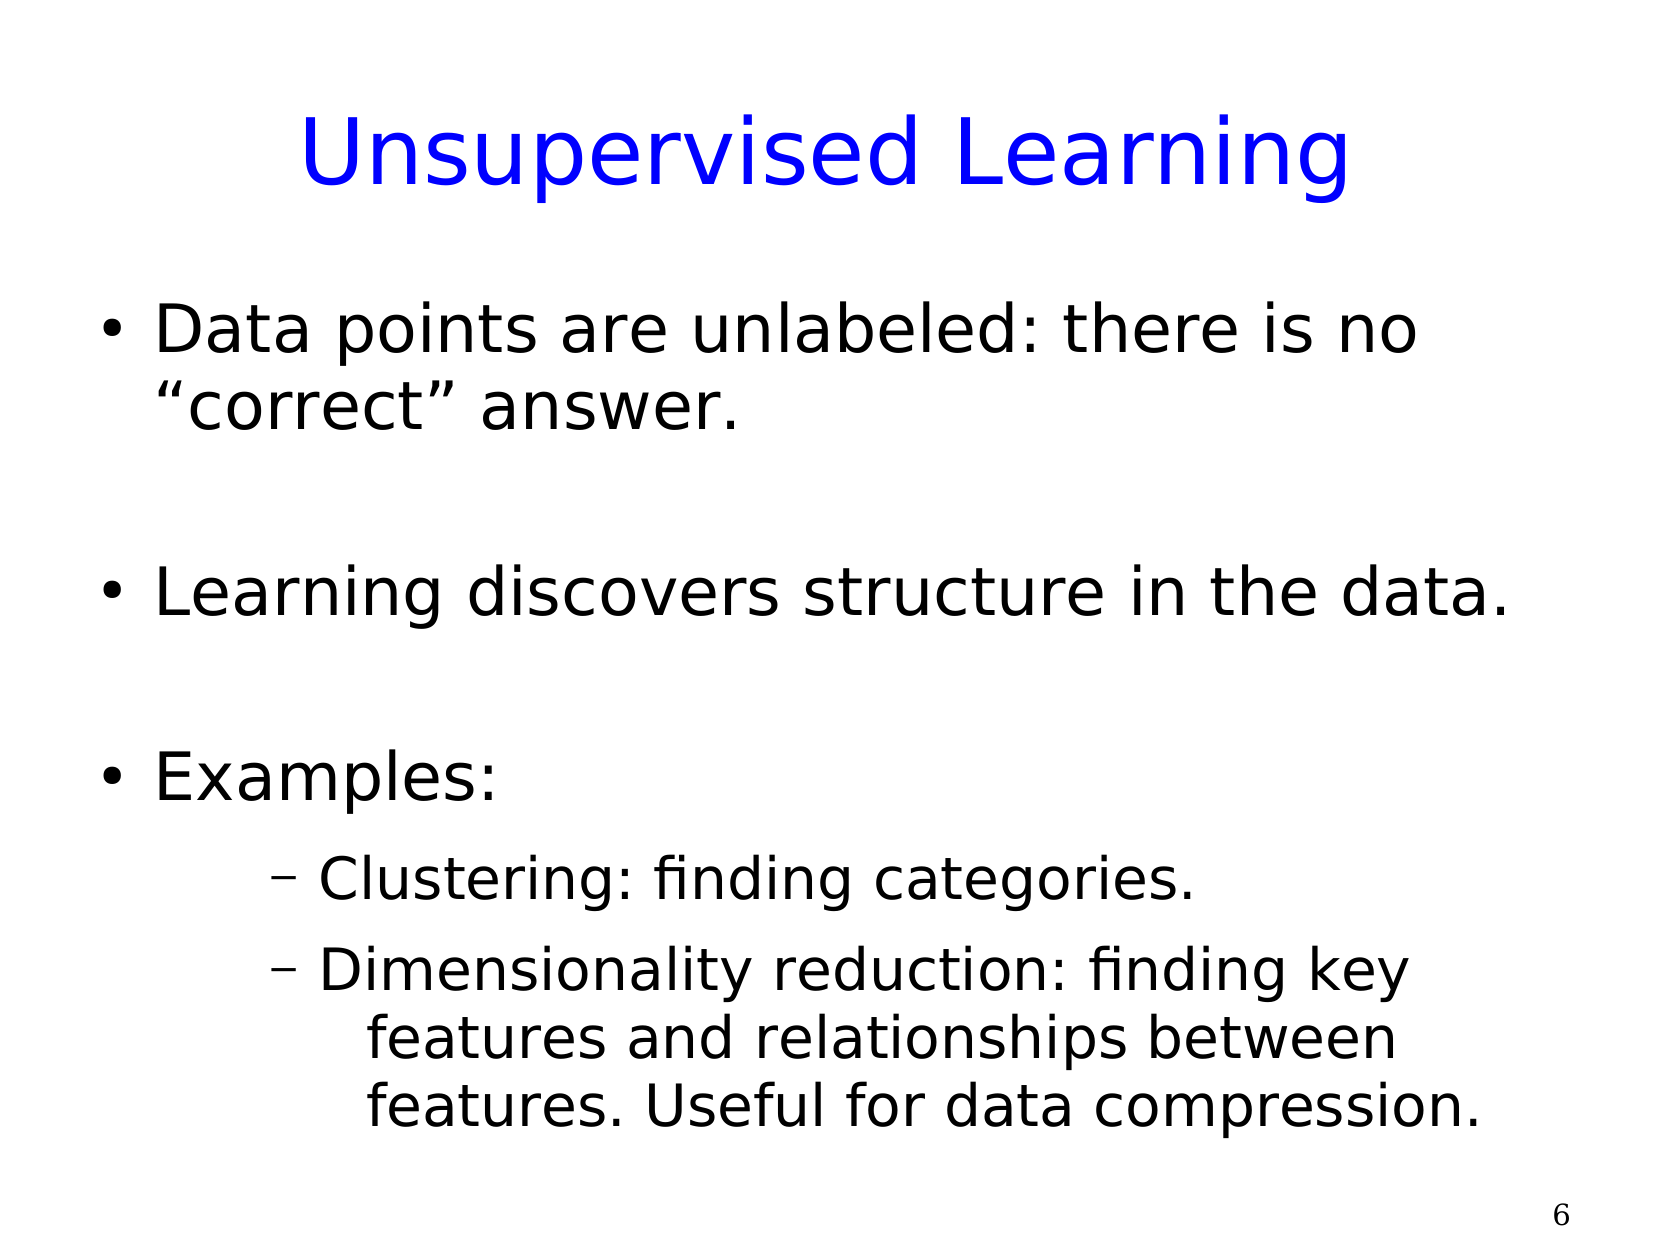

# Unsupervised Learning
Data points are unlabeled: there is no “correct” answer.
Learning discovers structure in the data.
Examples:
Clustering: finding categories.
Dimensionality reduction: finding key features and relationships between features. Useful for data compression.
6